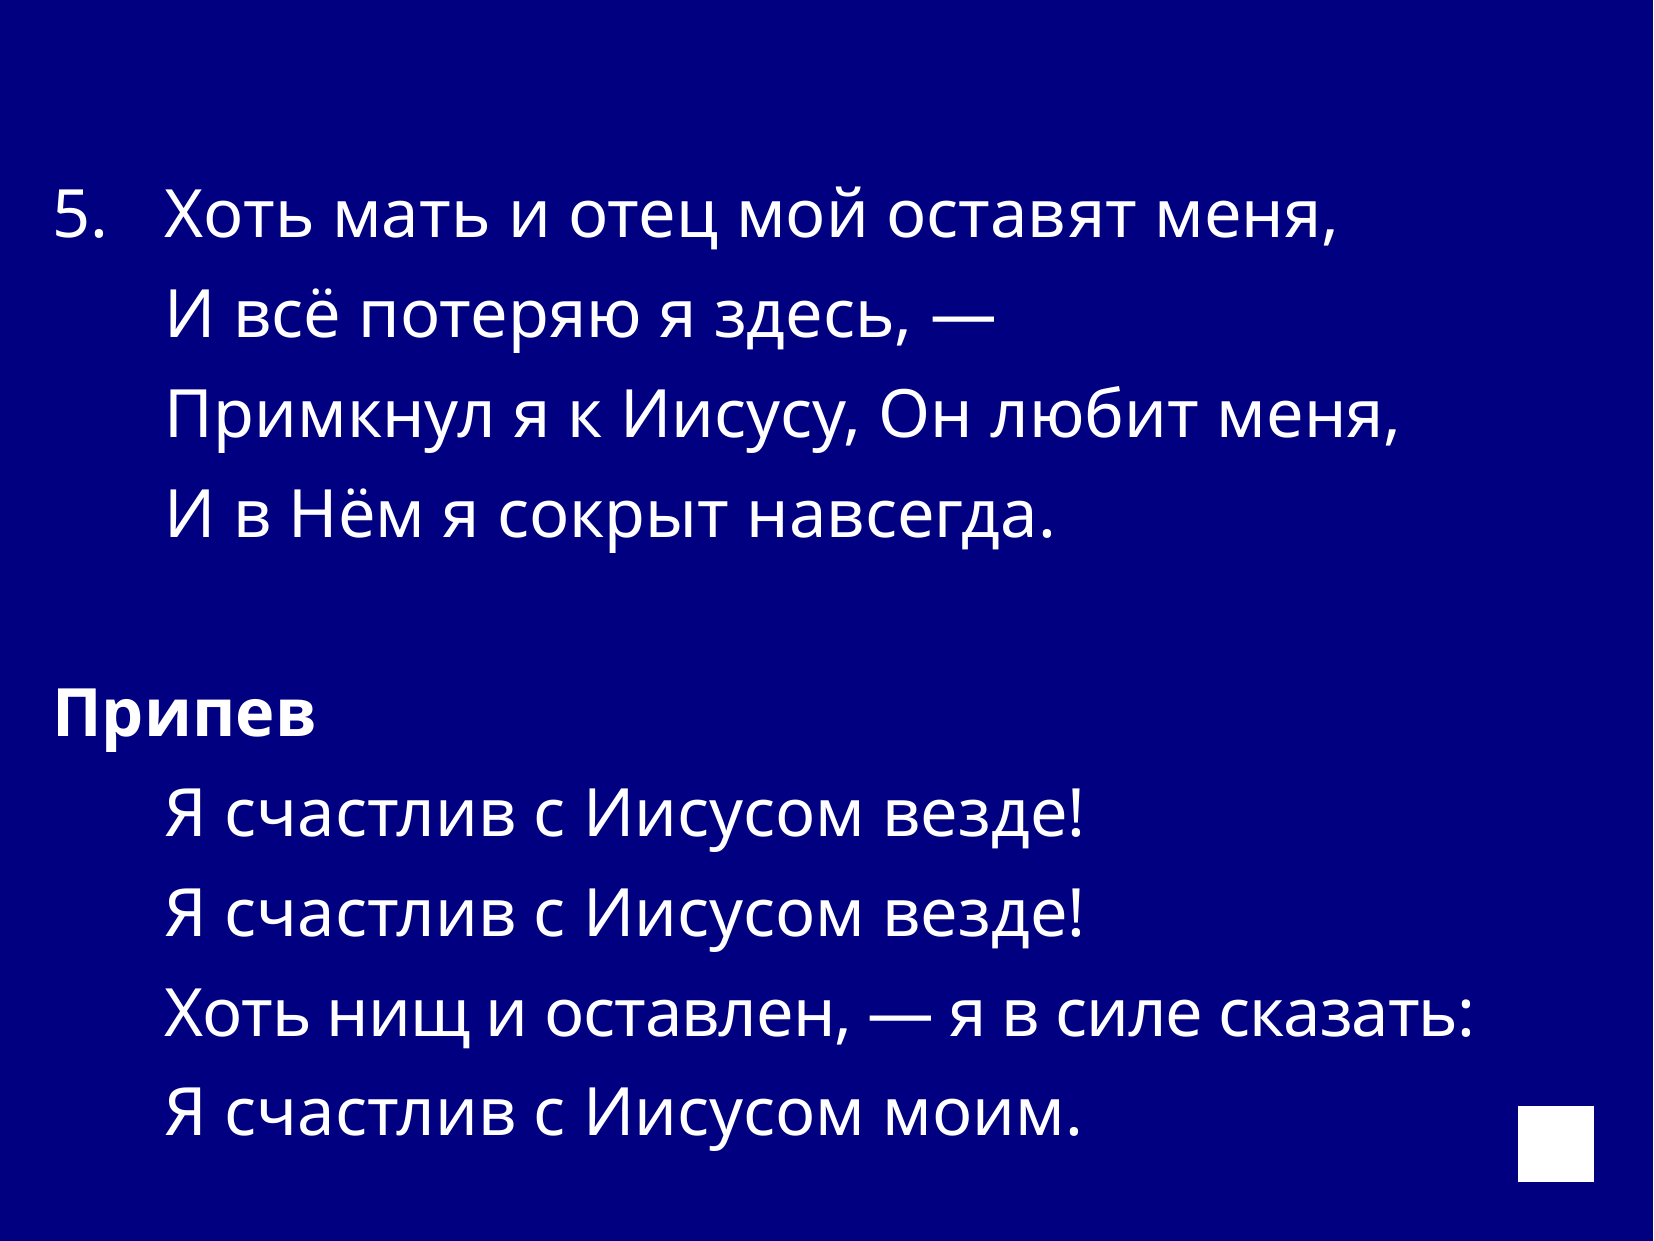

5.	Хоть мать и отец мой оставят меня,
	И всё потеряю я здесь, —
	Примкнул я к Иисусу, Он любит меня,
	И в Нём я сокрыт навсегда.
Припев
	Я счастлив с Иисусом везде!
	Я счастлив с Иисусом везде!
	Хоть нищ и оставлен, — я в силе сказать:
	Я счастлив с Иисусом моим.